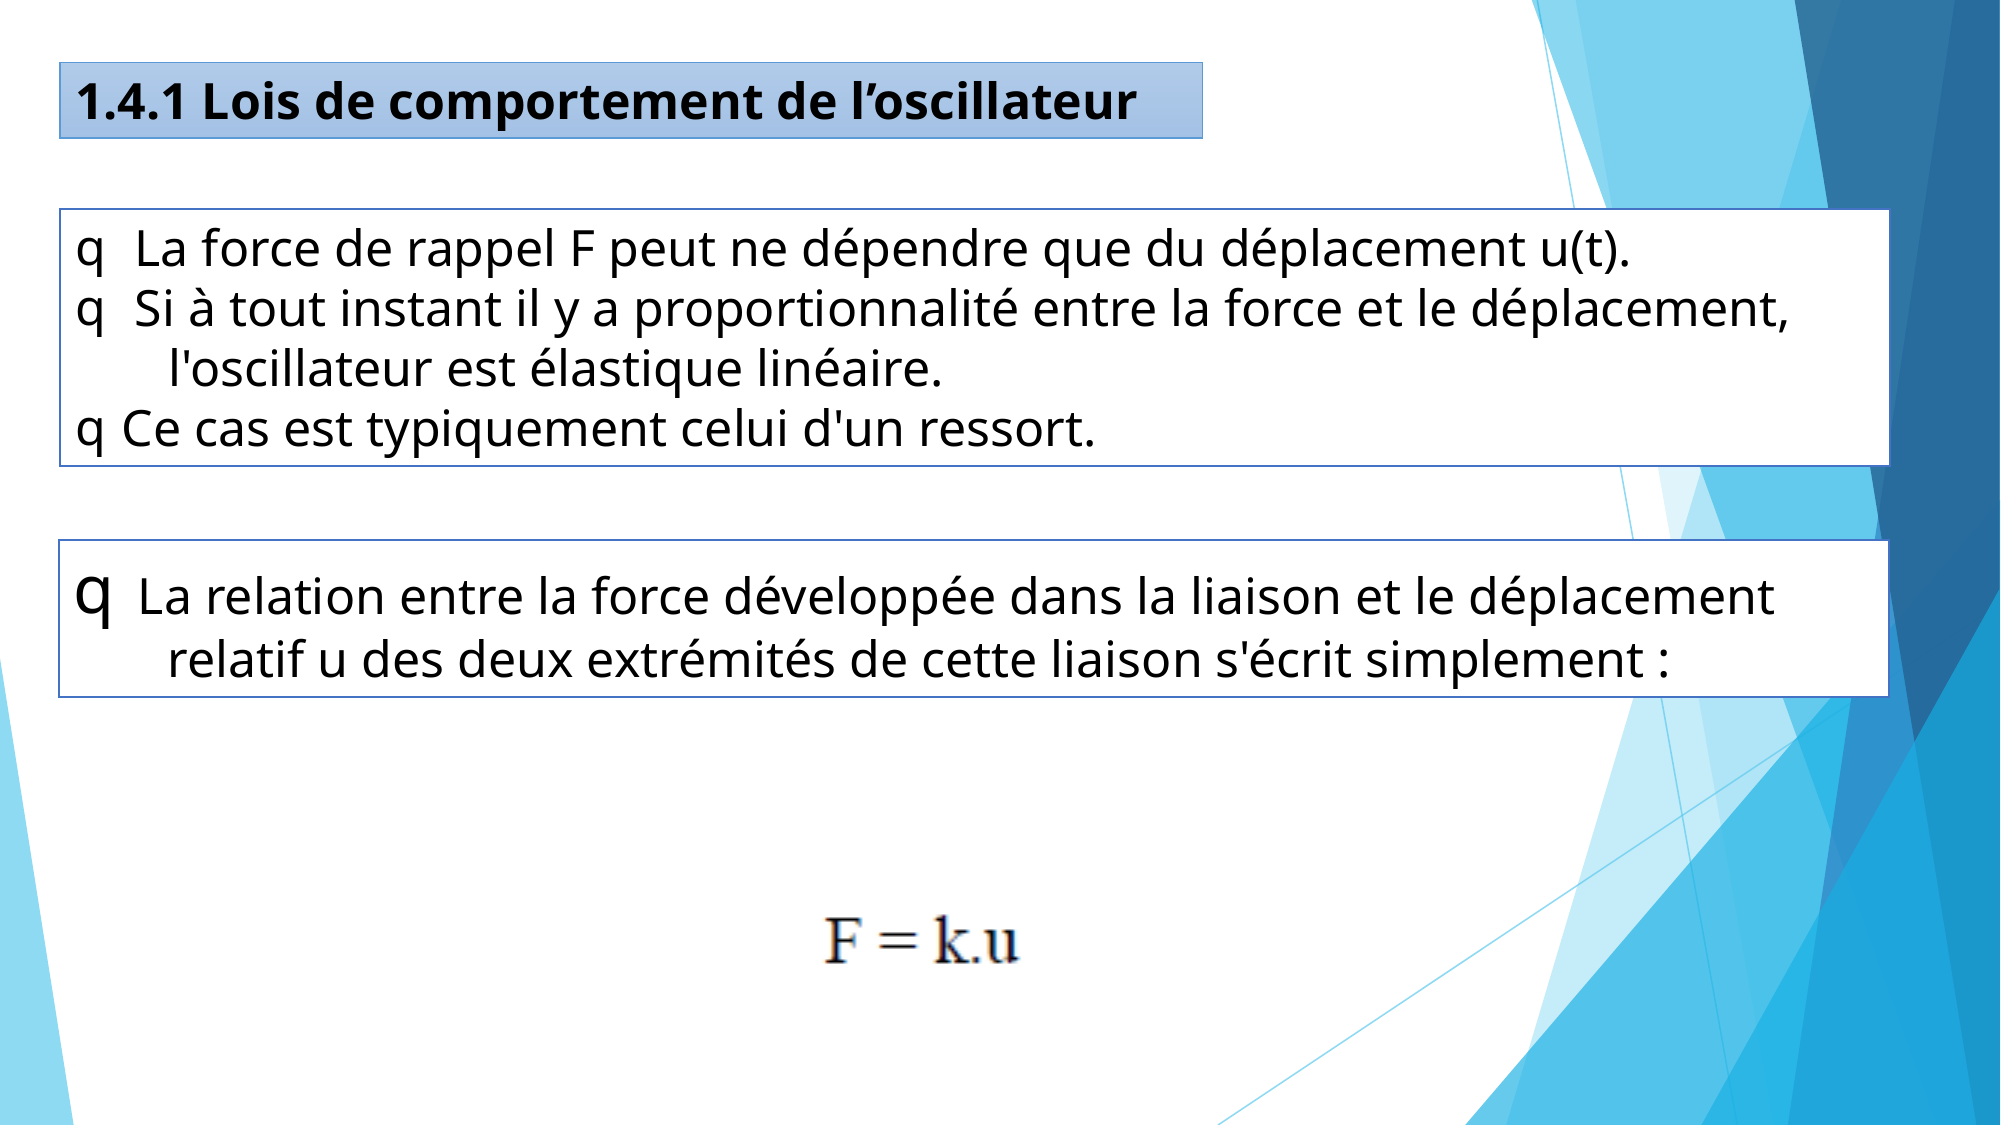

1.4.1 Lois de comportement de l’oscillateur
 La force de rappel F peut ne dépendre que du déplacement u(t).
 Si à tout instant il y a proportionnalité entre la force et le déplacement, l'oscillateur est élastique linéaire.
Ce cas est typiquement celui d'un ressort.
 La relation entre la force développée dans la liaison et le déplacement relatif u des deux extrémités de cette liaison s'écrit simplement :